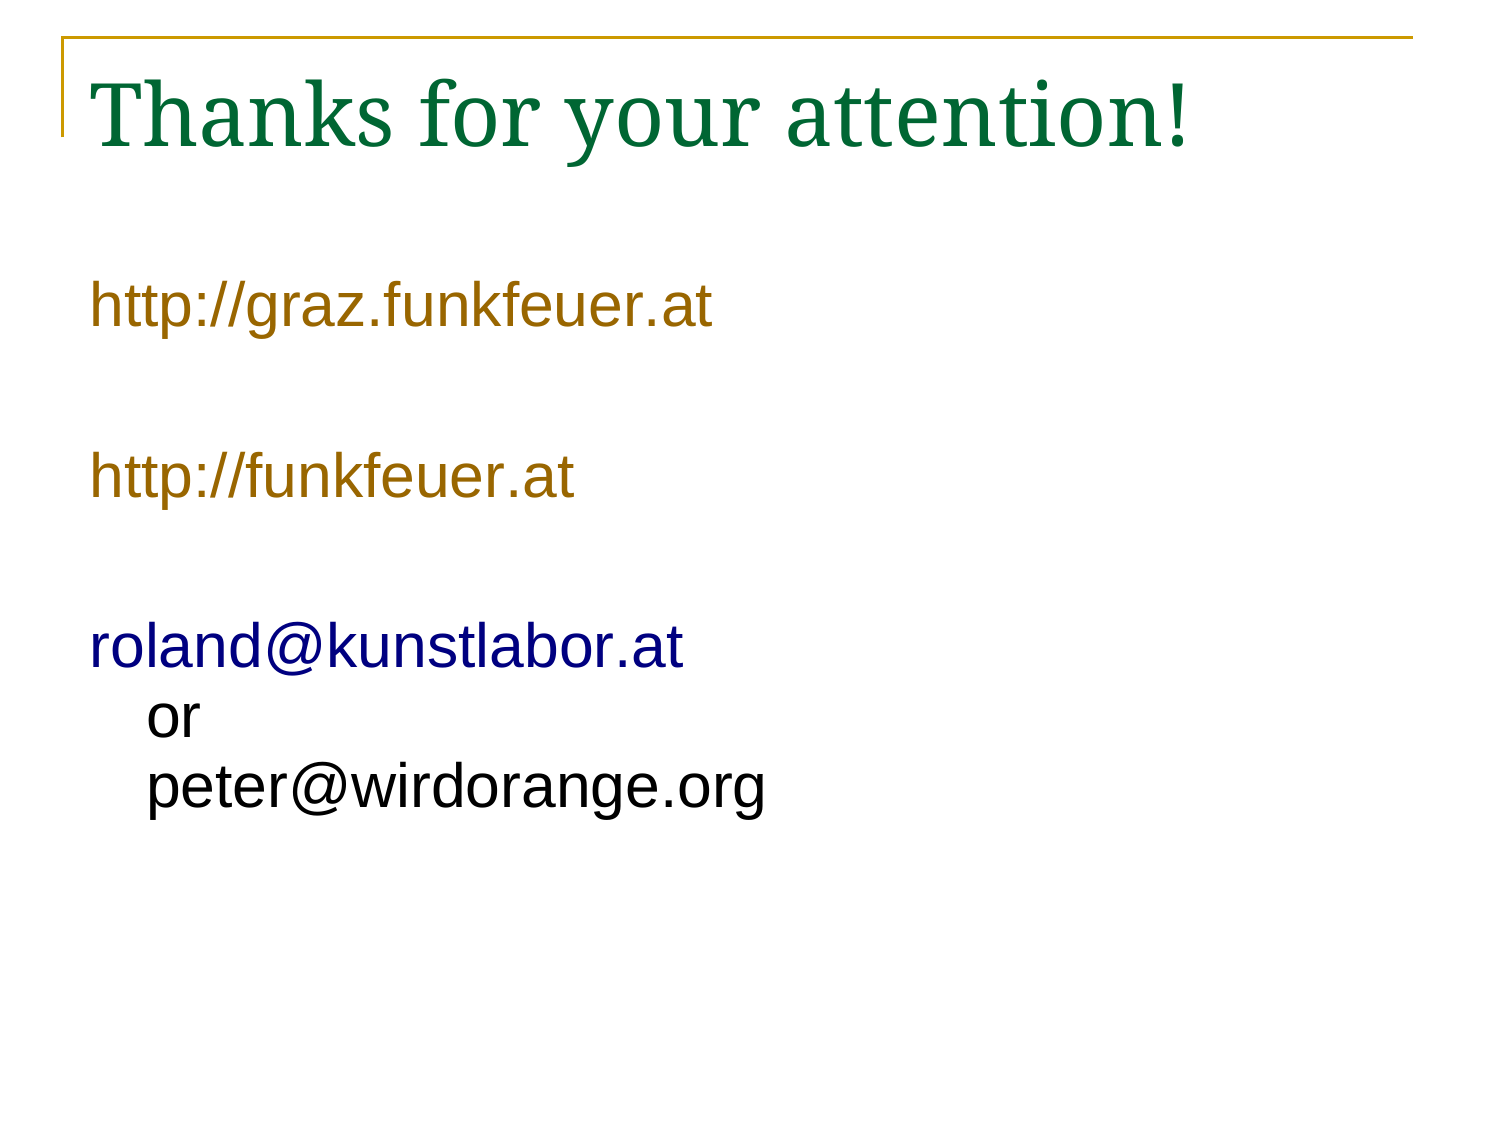

# Thanks for your attention!
http://graz.funkfeuer.at
http://funkfeuer.at
roland@kunstlabor.at
or
peter@wirdorange.org